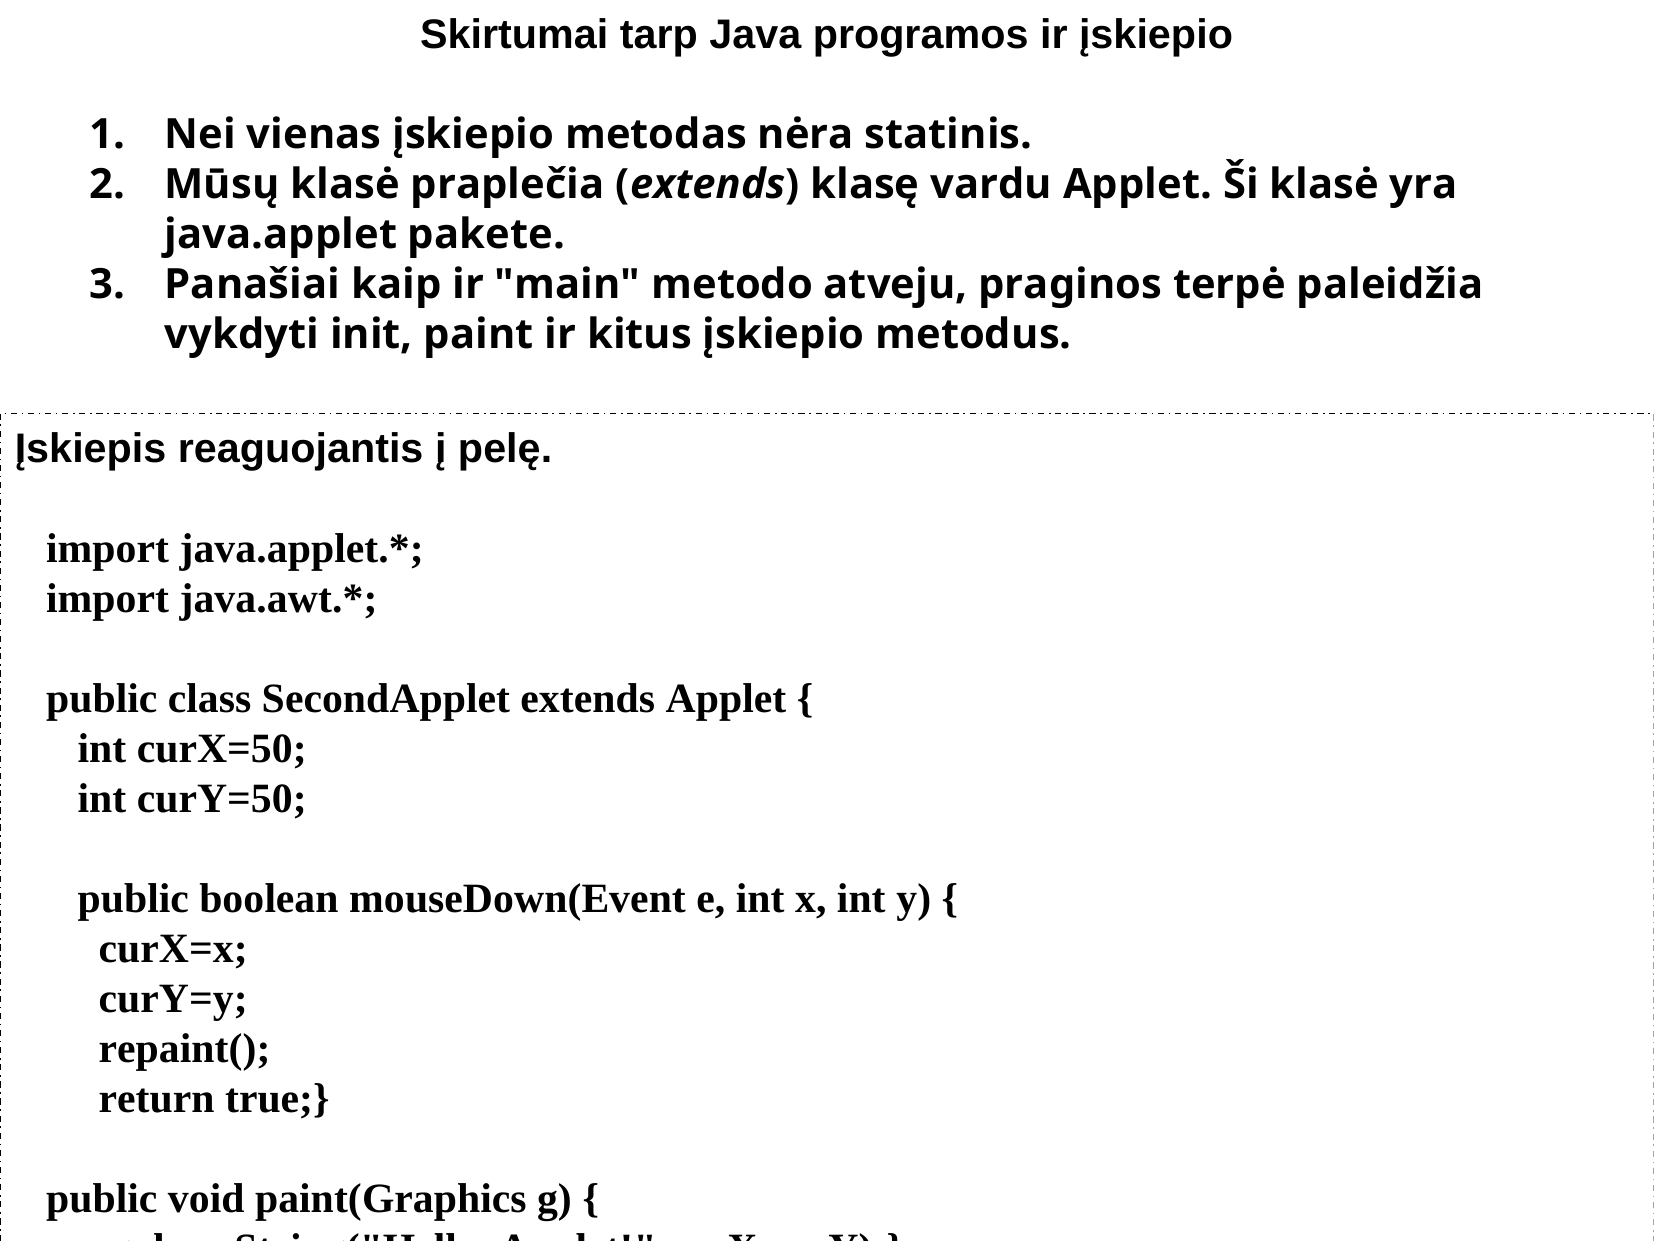

Skirtumai tarp Java programos ir įskiepio
Nei vienas įskiepio metodas nėra statinis.
Mūsų klasė praplečia (extends) klasę vardu Applet. Ši klasė yra java.applet pakete.
Panašiai kaip ir "main" metodo atveju, praginos terpė paleidžia vykdyti init, paint ir kitus įskiepio metodus.
Įskiepis reaguojantis į pelę.
 import java.applet.*;
 import java.awt.*;
 public class SecondApplet extends Applet {
 int curX=50;
 int curY=50;
 public boolean mouseDown(Event e, int x, int y) {
 curX=x;
 curY=y;
 repaint();
 return true;}
 public void paint(Graphics g) {
	g.drawString("Hello, Applet!",curX,curY);}
 }